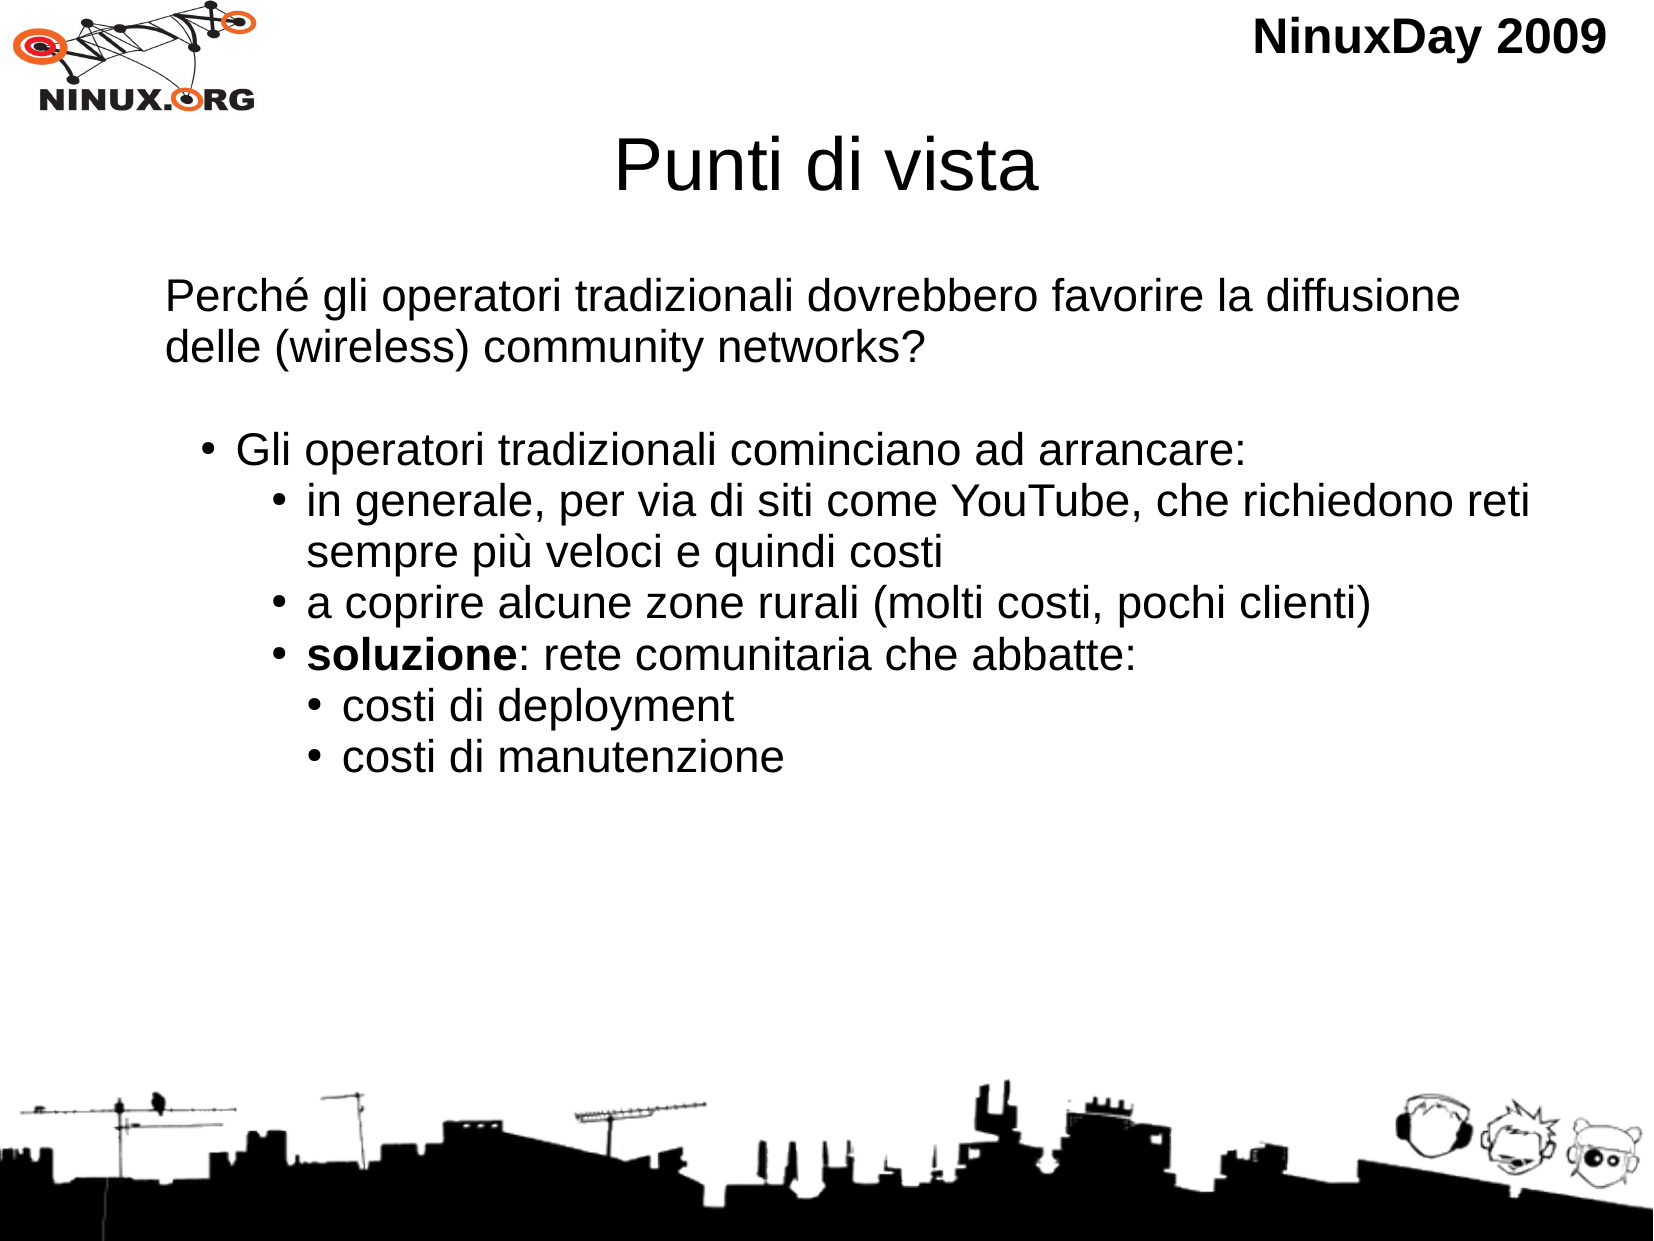

NinuxDay 2009
# Punti di vista
Perché gli operatori tradizionali dovrebbero favorire la diffusione delle (wireless) community networks?
Gli operatori tradizionali cominciano ad arrancare:
in generale, per via di siti come YouTube, che richiedono reti sempre più veloci e quindi costi
a coprire alcune zone rurali (molti costi, pochi clienti)
soluzione: rete comunitaria che abbatte:
costi di deployment
costi di manutenzione